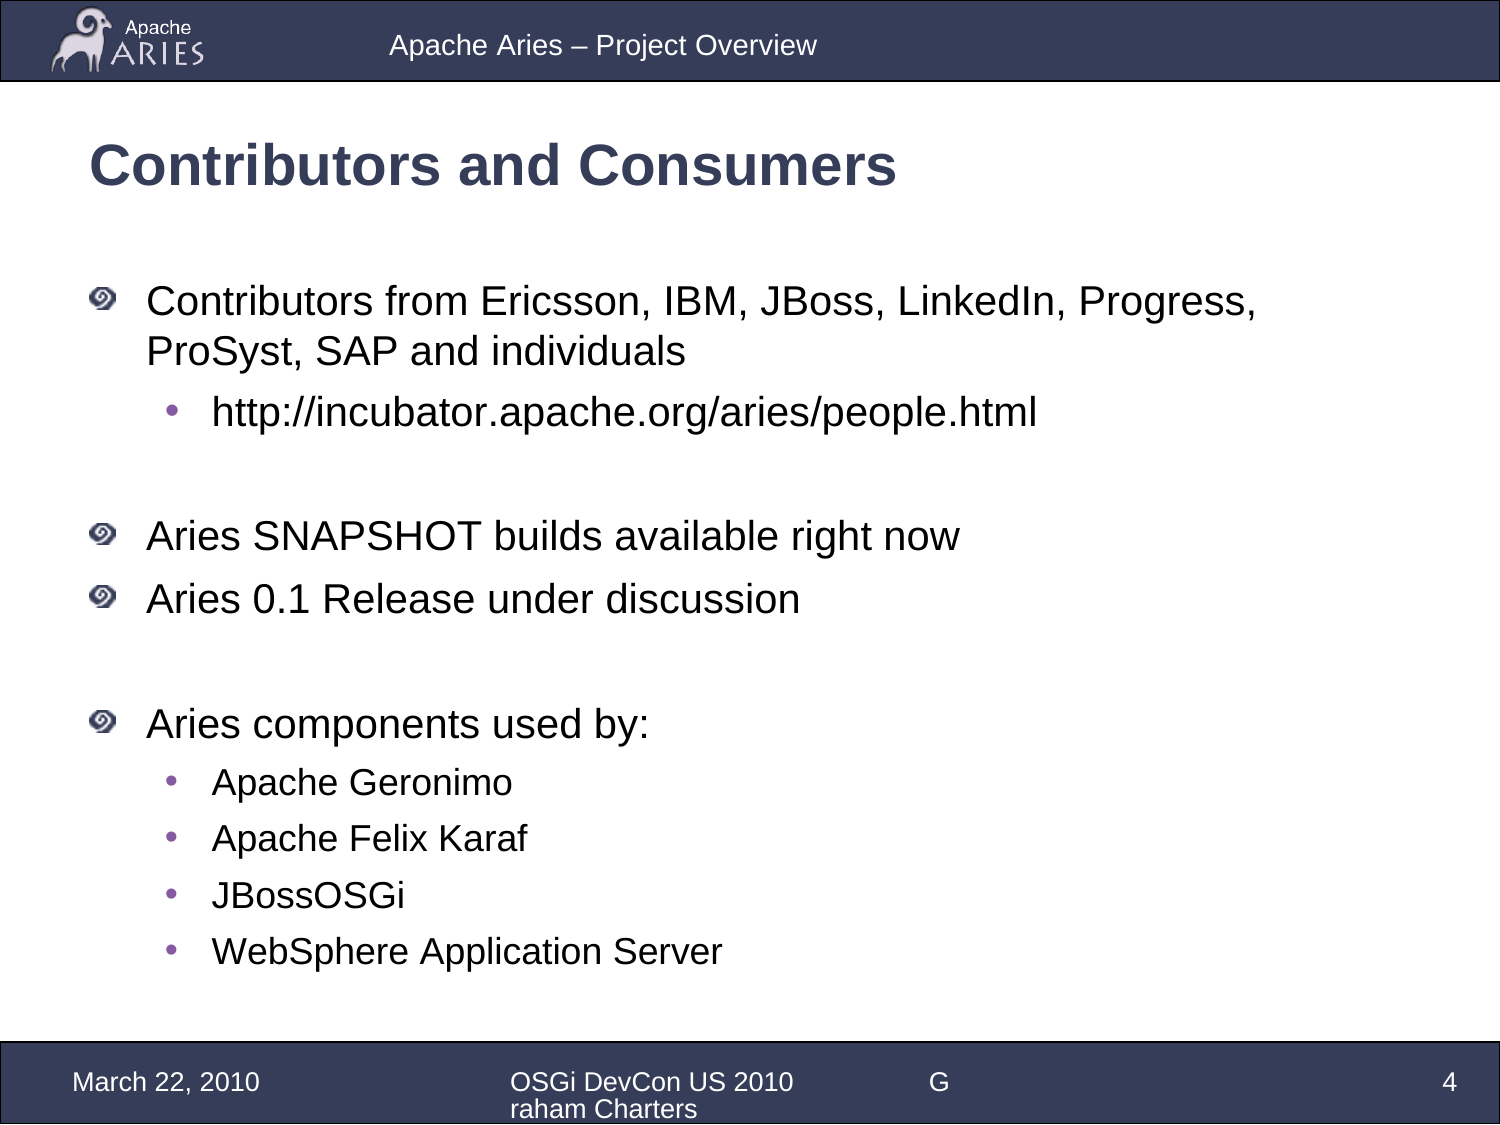

# Contributors and Consumers
Contributors from Ericsson, IBM, JBoss, LinkedIn, Progress, ProSyst, SAP and individuals
http://incubator.apache.org/aries/people.html
Aries SNAPSHOT builds available right now
Aries 0.1 Release under discussion
Aries components used by:
Apache Geronimo
Apache Felix Karaf
JBossOSGi
WebSphere Application Server
March 22, 2010
OSGi DevCon US 2010 Graham Charters
4